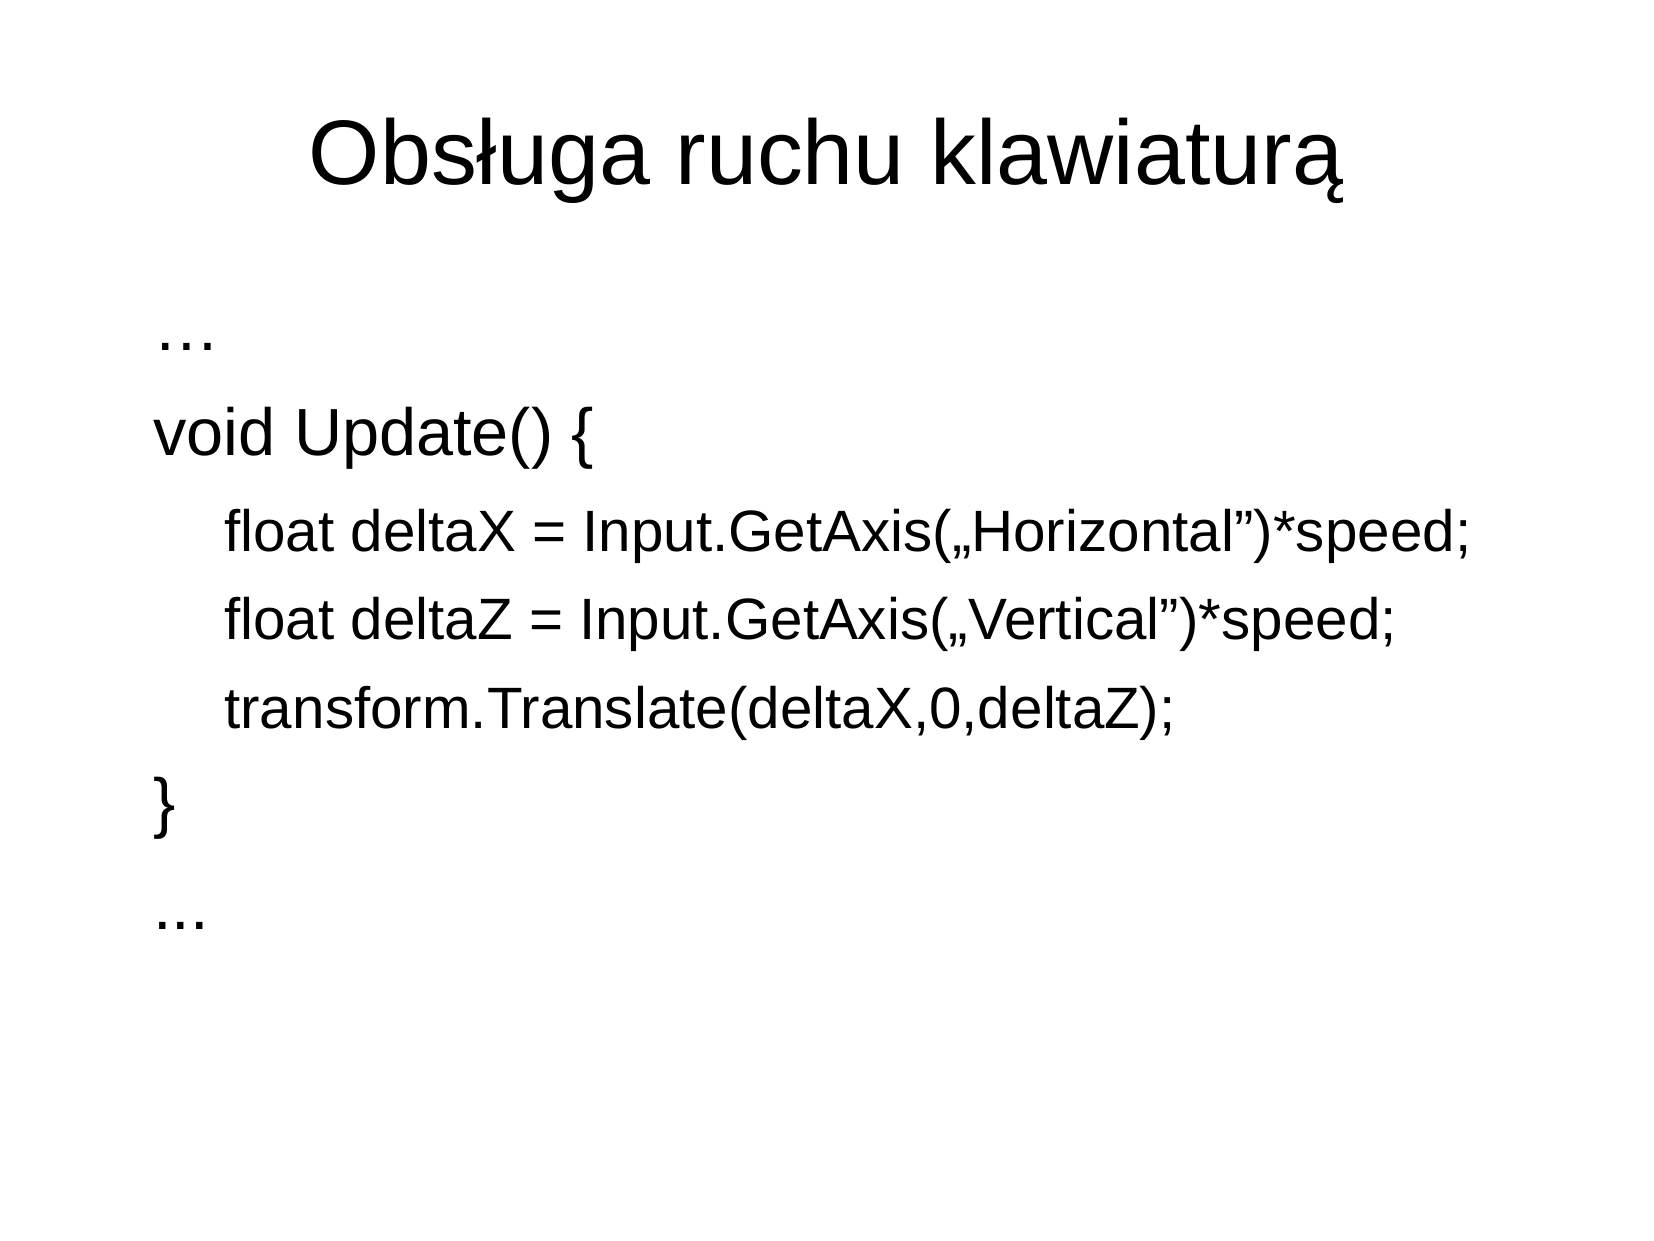

# Obsługa ruchu klawiaturą
…
void Update() {
float deltaX = Input.GetAxis(„Horizontal”)*speed;
float deltaZ = Input.GetAxis(„Vertical”)*speed;
transform.Translate(deltaX,0,deltaZ);
}
...